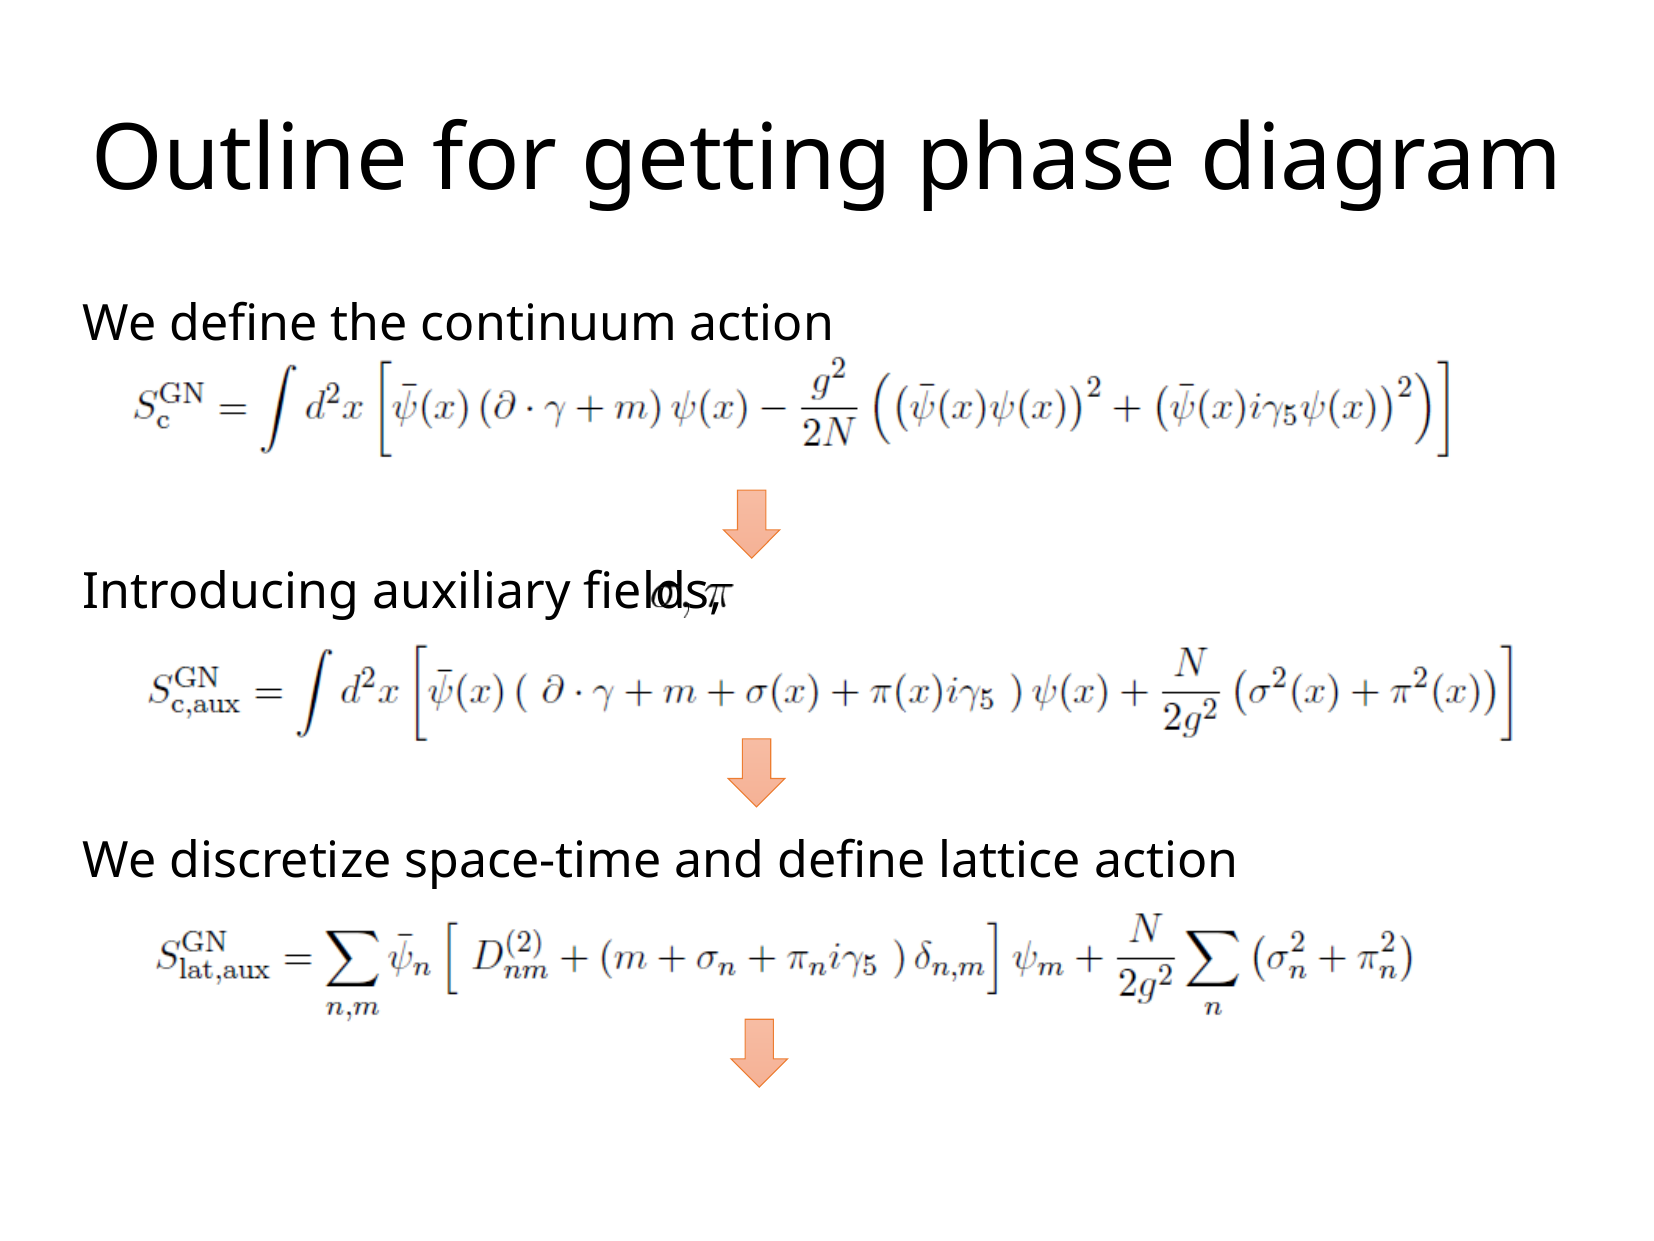

# Outline for getting phase diagram
We define the continuum action
Introducing auxiliary fields,
We discretize space-time and define lattice action